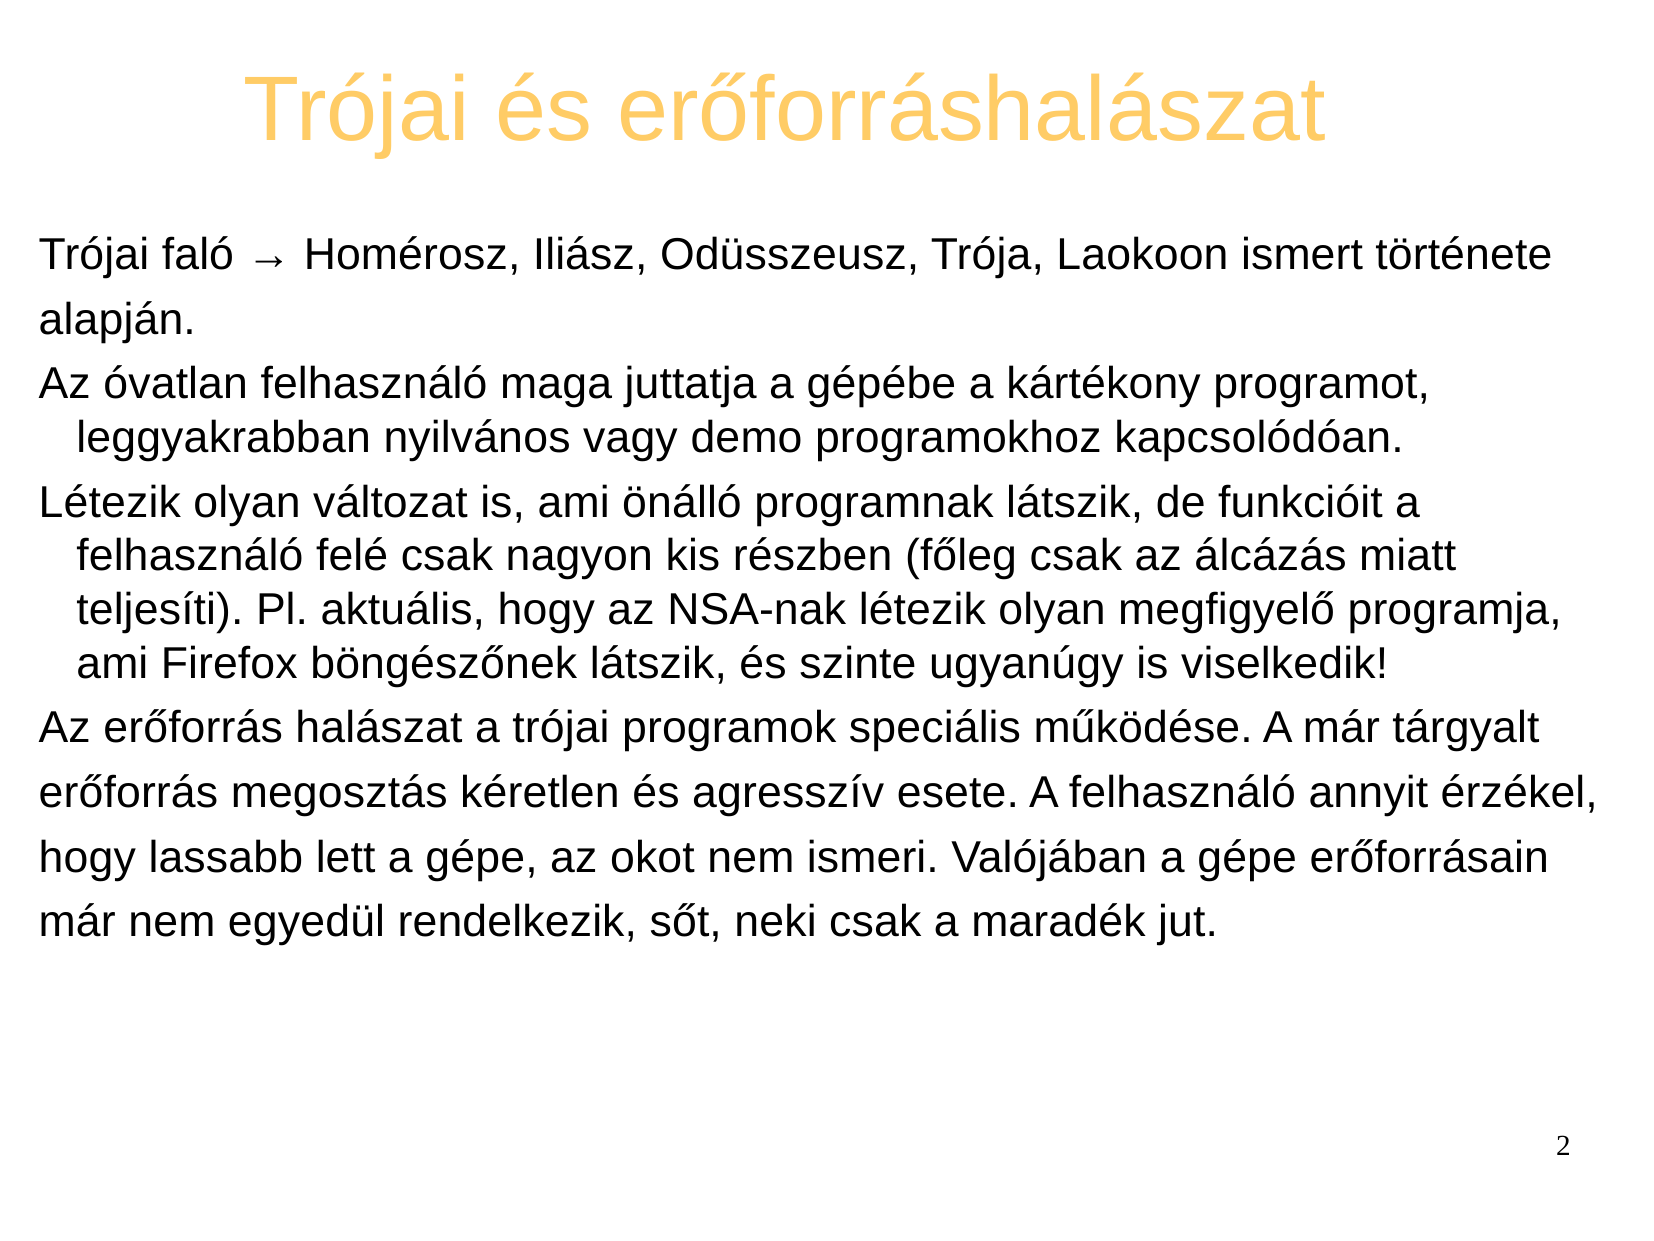

# Trójai és erőforráshalászat
Trójai faló → Homérosz, Iliász, Odüsszeusz, Trója, Laokoon ismert története
alapján.
Az óvatlan felhasználó maga juttatja a gépébe a kártékony programot, leggyakrabban nyilvános vagy demo programokhoz kapcsolódóan.
Létezik olyan változat is, ami önálló programnak látszik, de funkcióit a felhasználó felé csak nagyon kis részben (főleg csak az álcázás miatt teljesíti). Pl. aktuális, hogy az NSA-nak létezik olyan megfigyelő programja, ami Firefox böngészőnek látszik, és szinte ugyanúgy is viselkedik!
Az erőforrás halászat a trójai programok speciális működése. A már tárgyalt
erőforrás megosztás kéretlen és agresszív esete. A felhasználó annyit érzékel,
hogy lassabb lett a gépe, az okot nem ismeri. Valójában a gépe erőforrásain
már nem egyedül rendelkezik, sőt, neki csak a maradék jut.
2